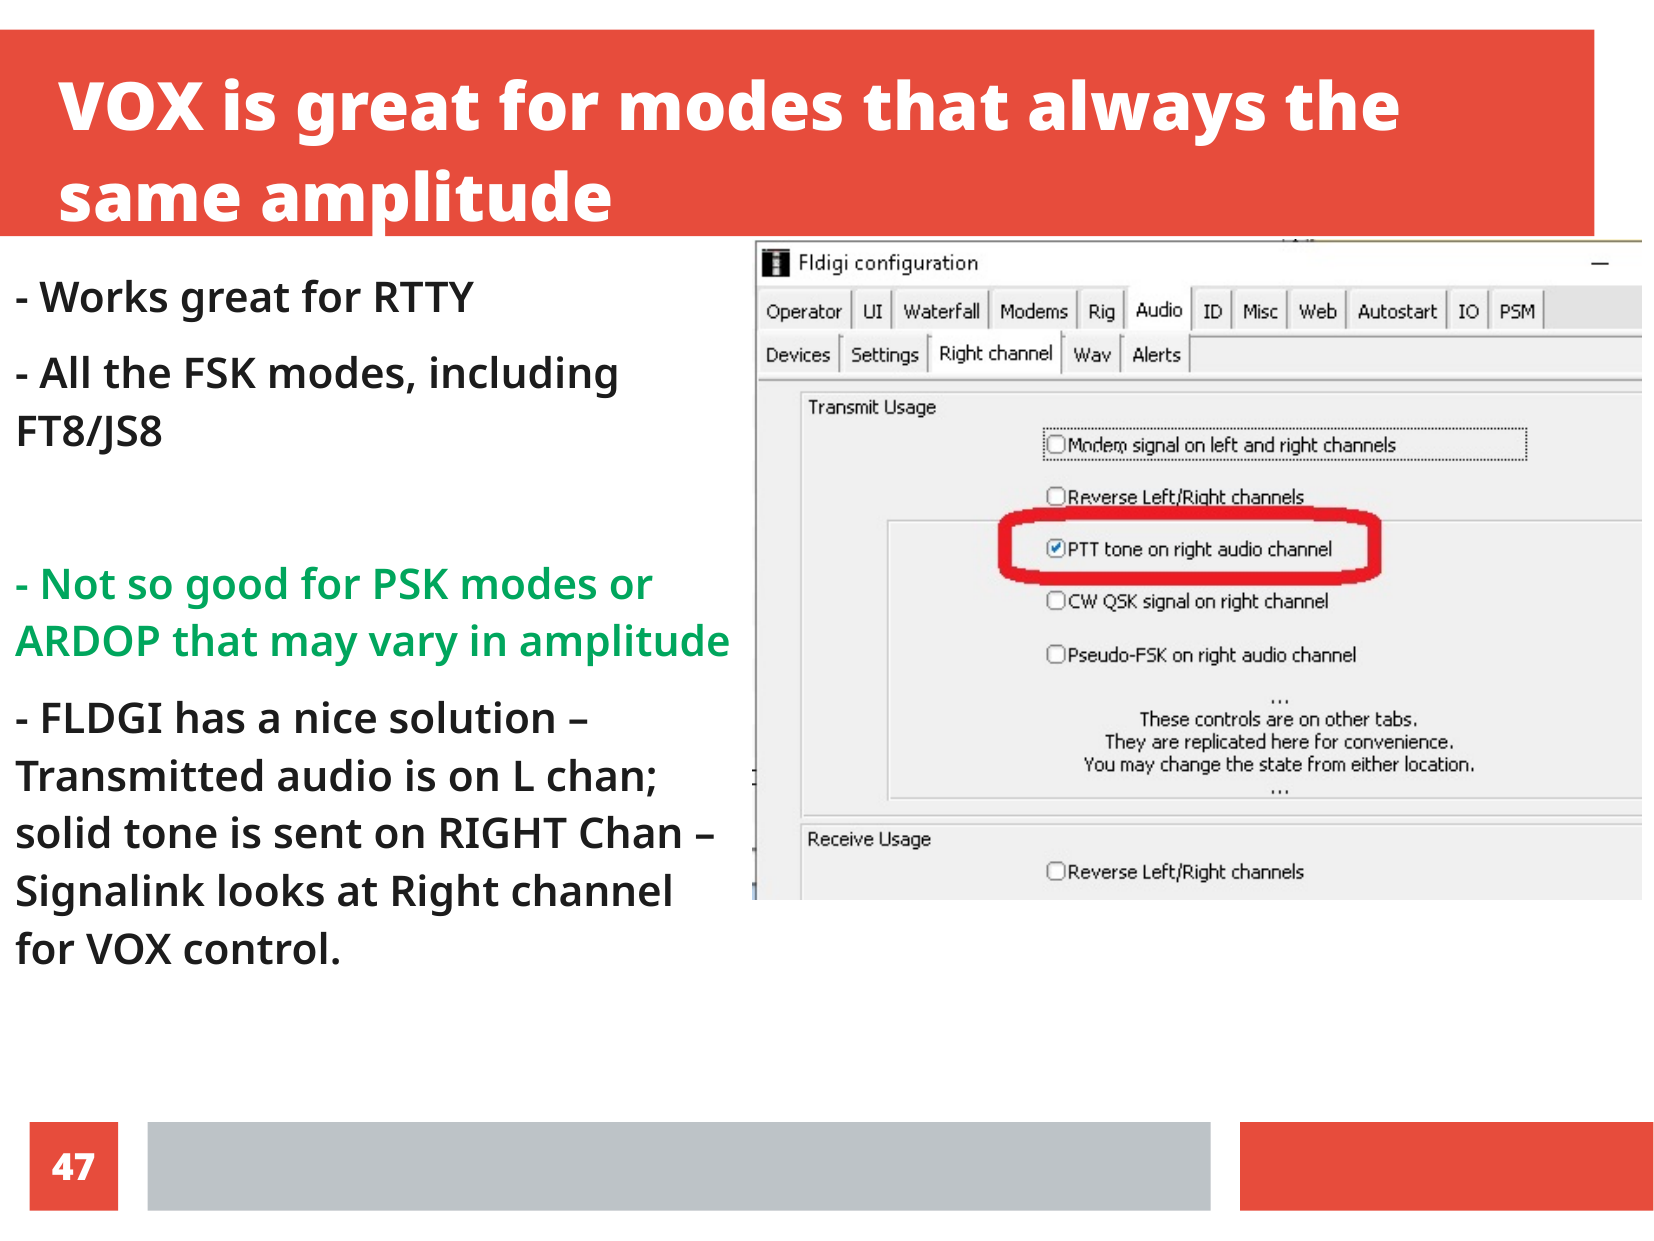

# VOX is great for modes that always the same amplitude
- Works great for RTTY
- All the FSK modes, including FT8/JS8
- Not so good for PSK modes or ARDOP that may vary in amplitude
- FLDGI has a nice solution – Transmitted audio is on L chan; solid tone is sent on RIGHT Chan – Signalink looks at Right channel for VOX control.
47